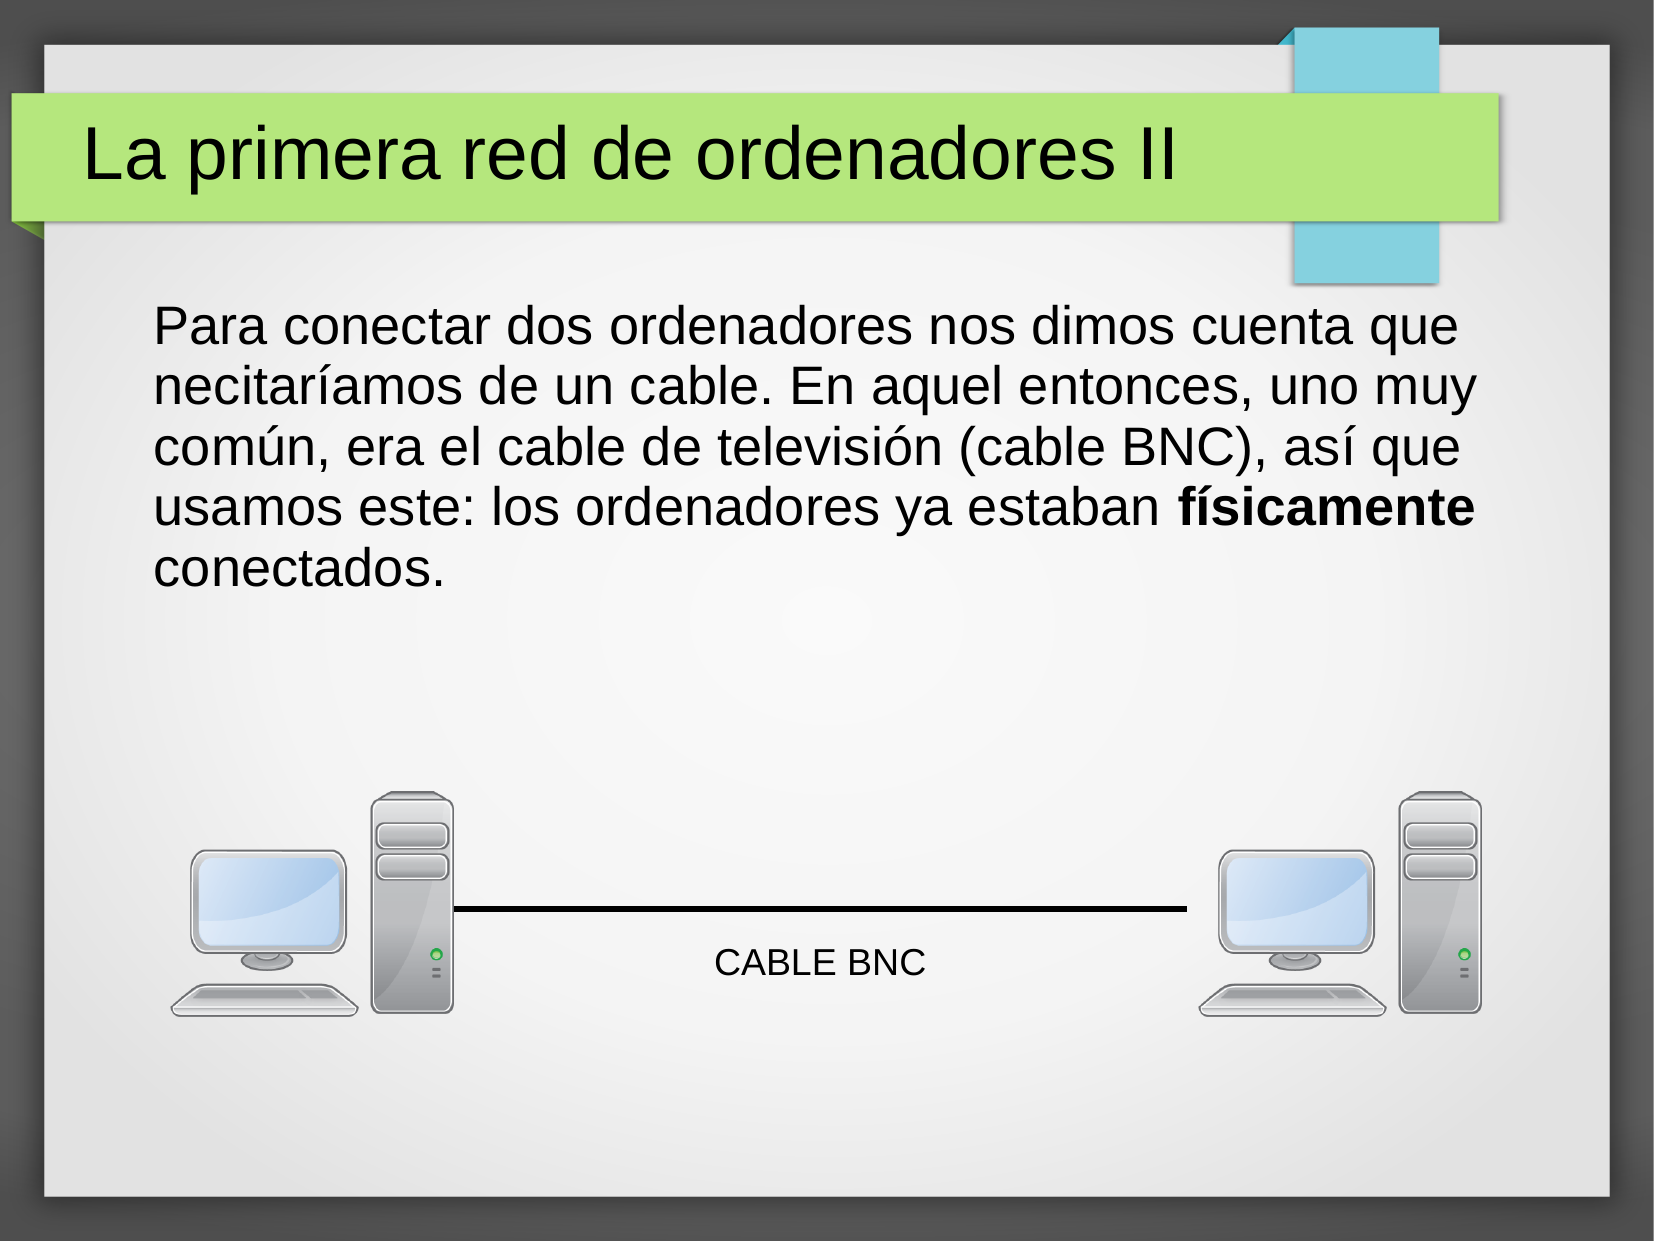

# La primera red de ordenadores II
Para conectar dos ordenadores nos dimos cuenta que necitaríamos de un cable. En aquel entonces, uno muy común, era el cable de televisión (cable BNC), así que usamos este: los ordenadores ya estaban físicamente conectados.